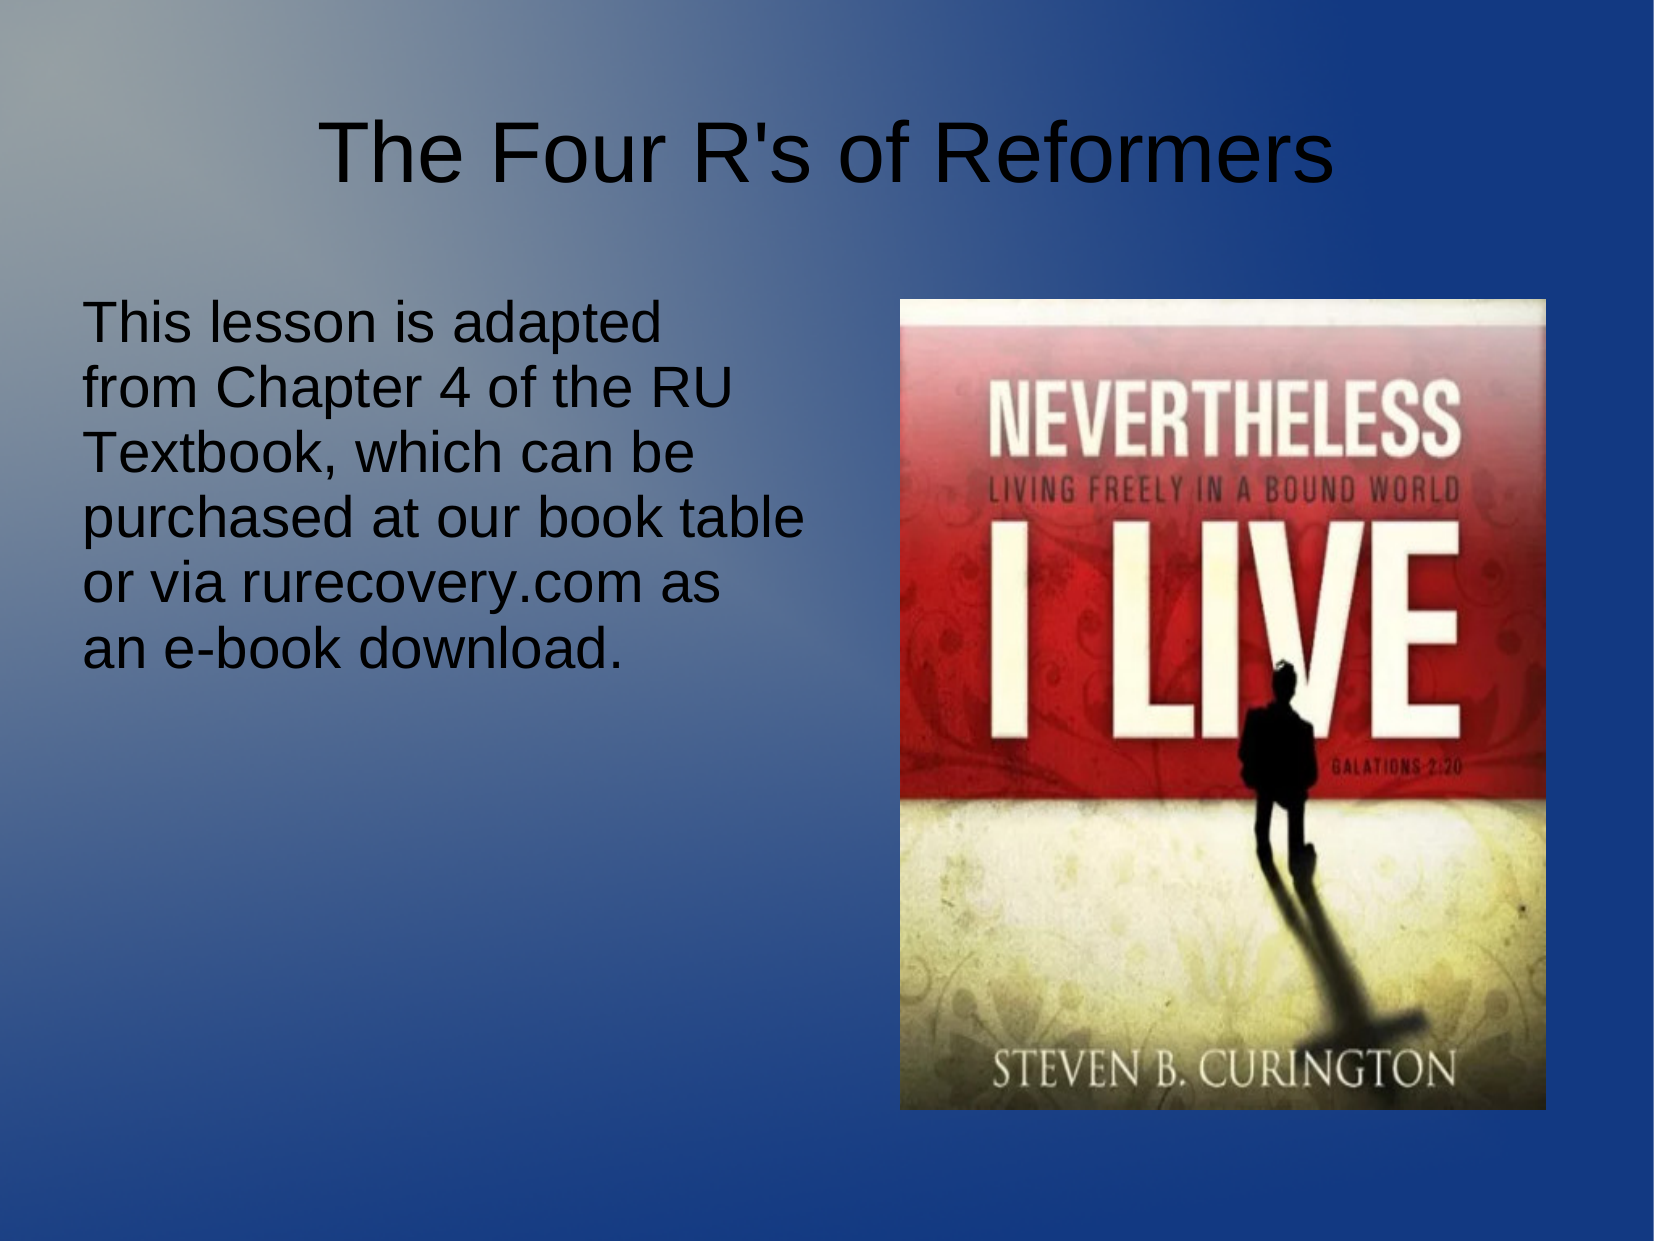

# The Four R's of Reformers
This lesson is adapted
from Chapter 4 of the RU
Textbook, which can be
purchased at our book table
or via rurecovery.com as
an e-book download.